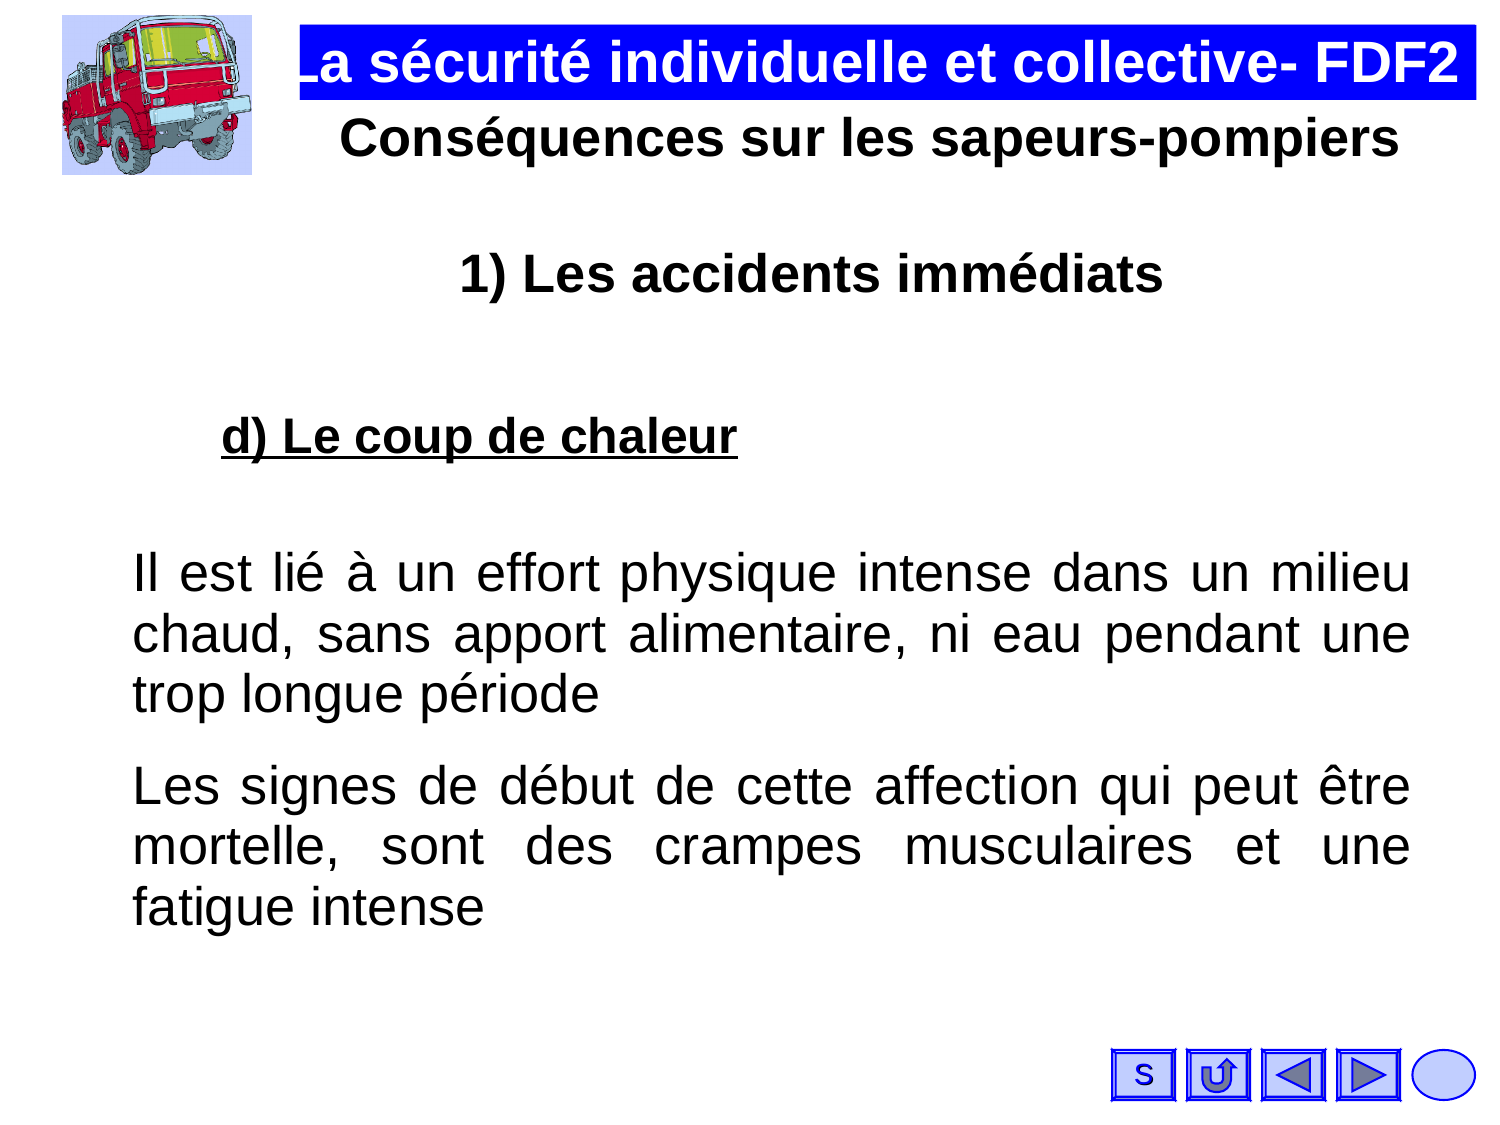

FDF2
La sécurité individuelle et collective- FDF2
La surveillance active - FDF2
Conséquences sur les sapeurs-pompiers
1) Les accidents immédiats
d) Le coup de chaleur
Il est lié à un effort physique intense dans un milieu chaud, sans apport alimentaire, ni eau pendant une trop longue période
Les signes de début de cette affection qui peut être mortelle, sont des crampes musculaires et une fatigue intense